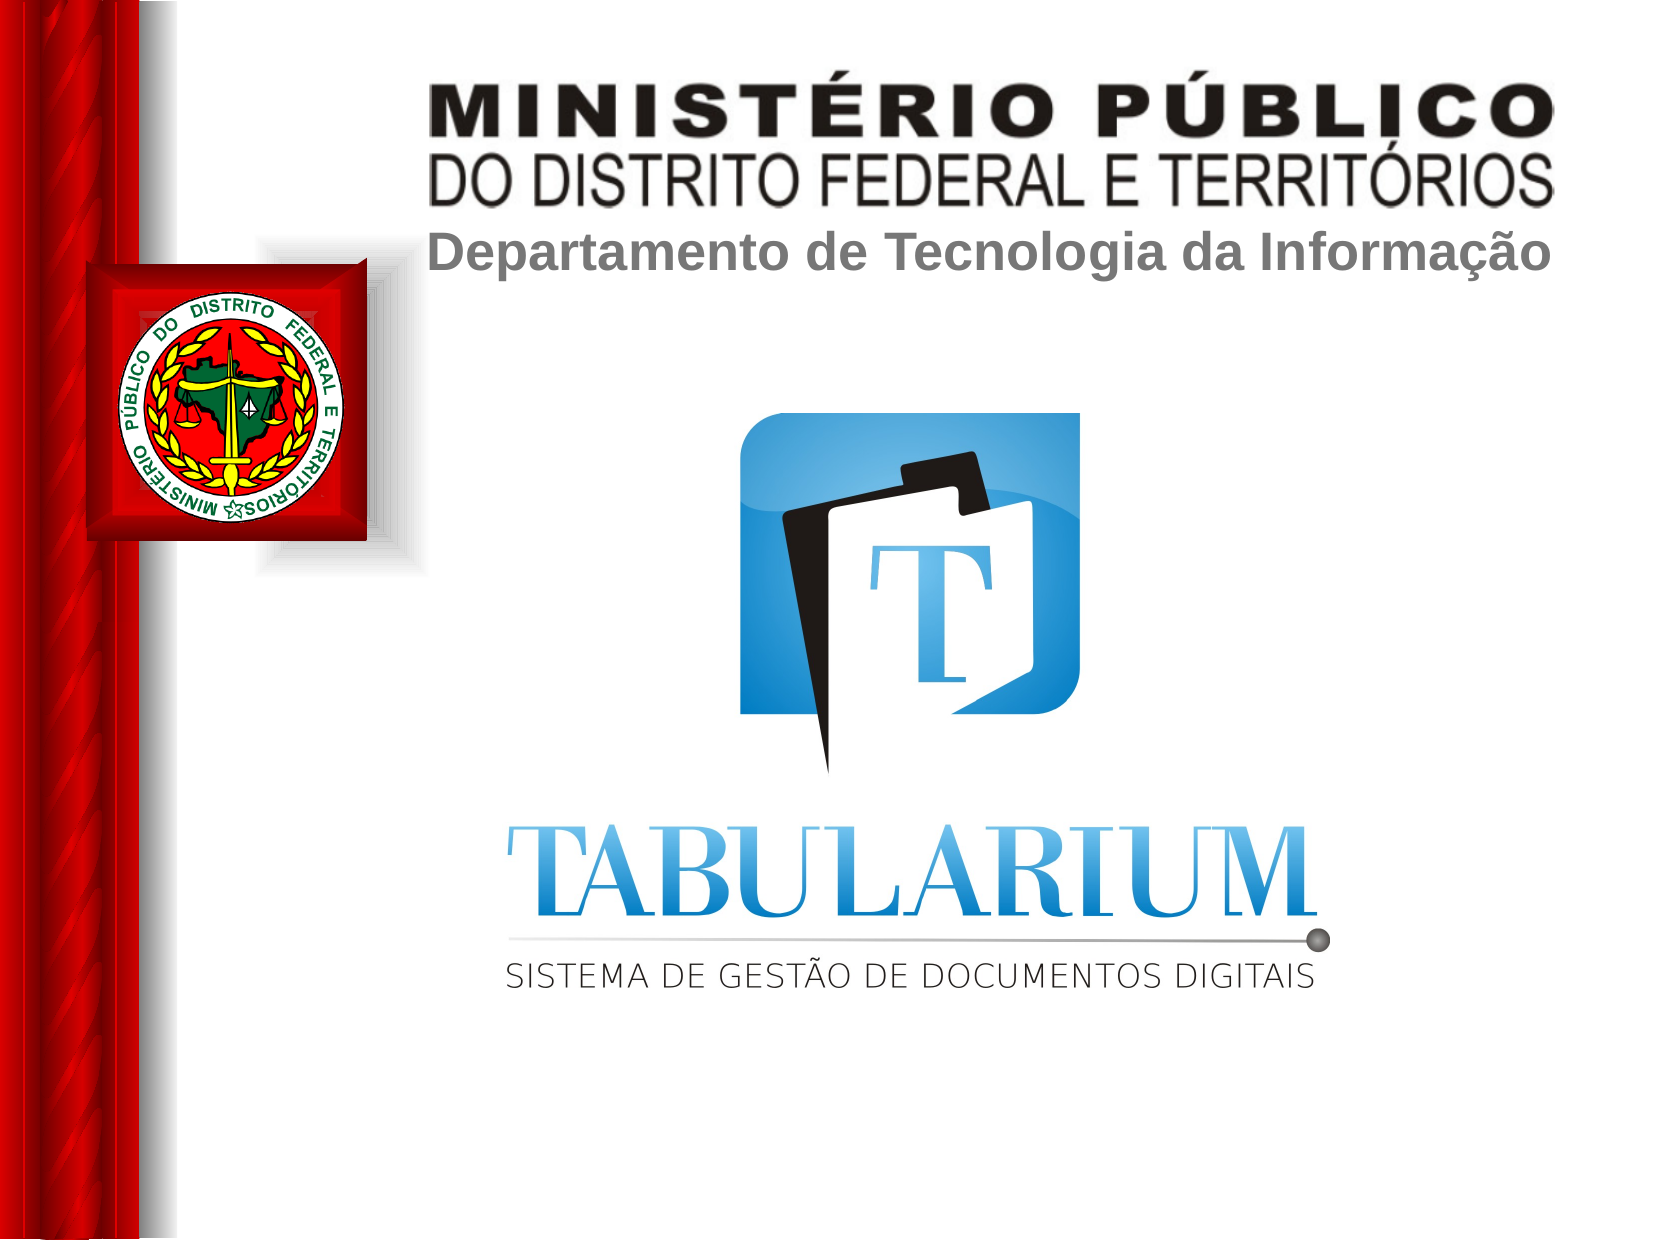

# Ministério Público do Distrito Federal e Territórios Departamento de Tecnologia da Informação